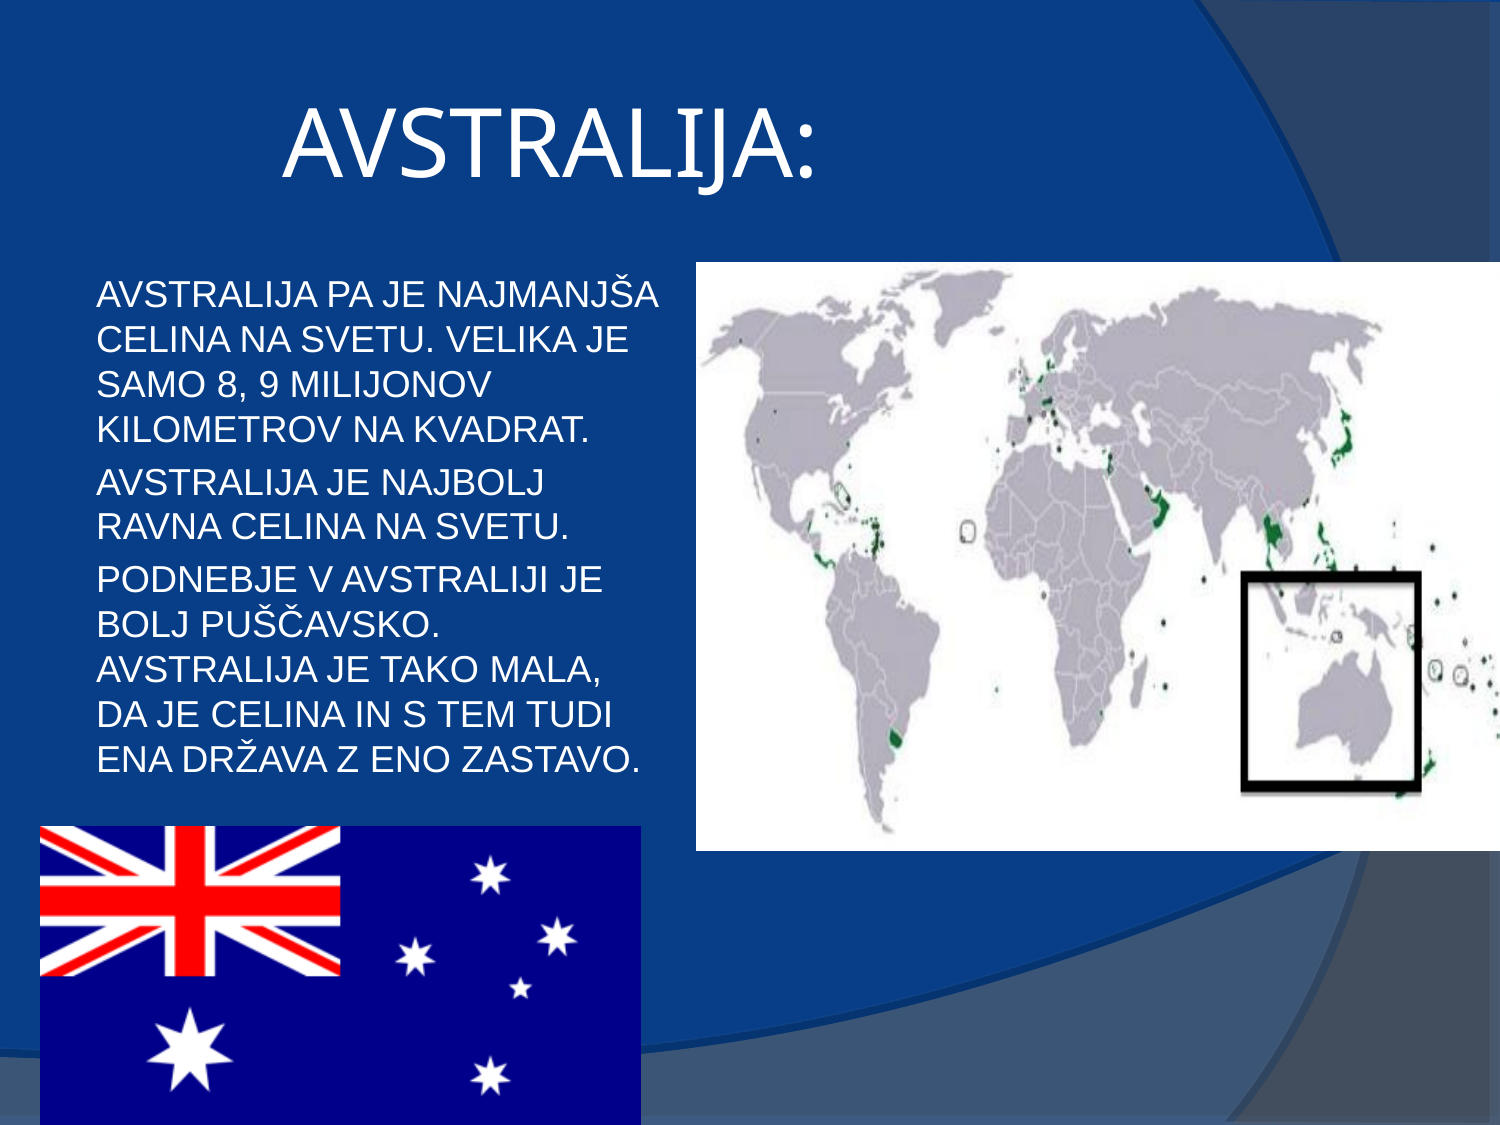

# AVSTRALIJA:
AVSTRALIJA PA JE NAJMANJŠA CELINA NA SVETU. VELIKA JE SAMO 8, 9 MILIJONOV KILOMETROV NA KVADRAT.
AVSTRALIJA JE NAJBOLJ RAVNA CELINA NA SVETU.
PODNEBJE V AVSTRALIJI JE BOLJ PUŠČAVSKO. AVSTRALIJA JE TAKO MALA, DA JE CELINA IN S TEM TUDI ENA DRŽAVA Z ENO ZASTAVO.